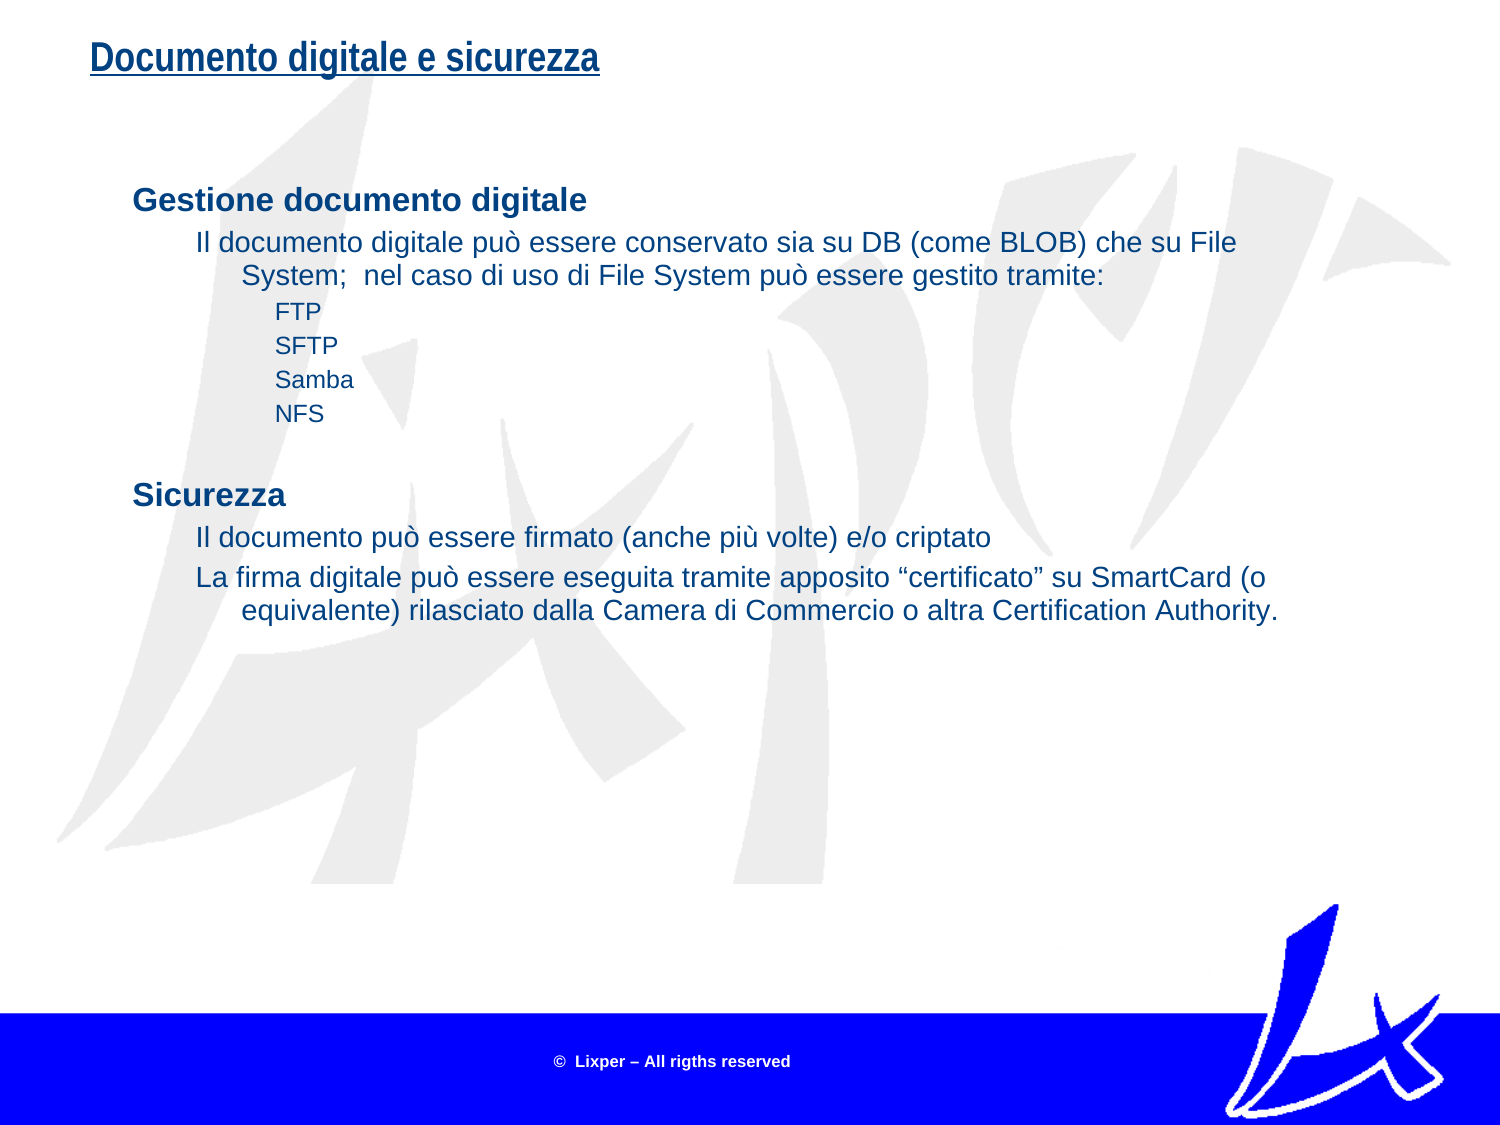

# Documento digitale e sicurezza
Gestione documento digitale
Il documento digitale può essere conservato sia su DB (come BLOB) che su File System; nel caso di uso di File System può essere gestito tramite:
FTP
SFTP
Samba
NFS
Sicurezza
Il documento può essere firmato (anche più volte) e/o criptato
La firma digitale può essere eseguita tramite apposito “certificato” su SmartCard (o equivalente) rilasciato dalla Camera di Commercio o altra Certification Authority.